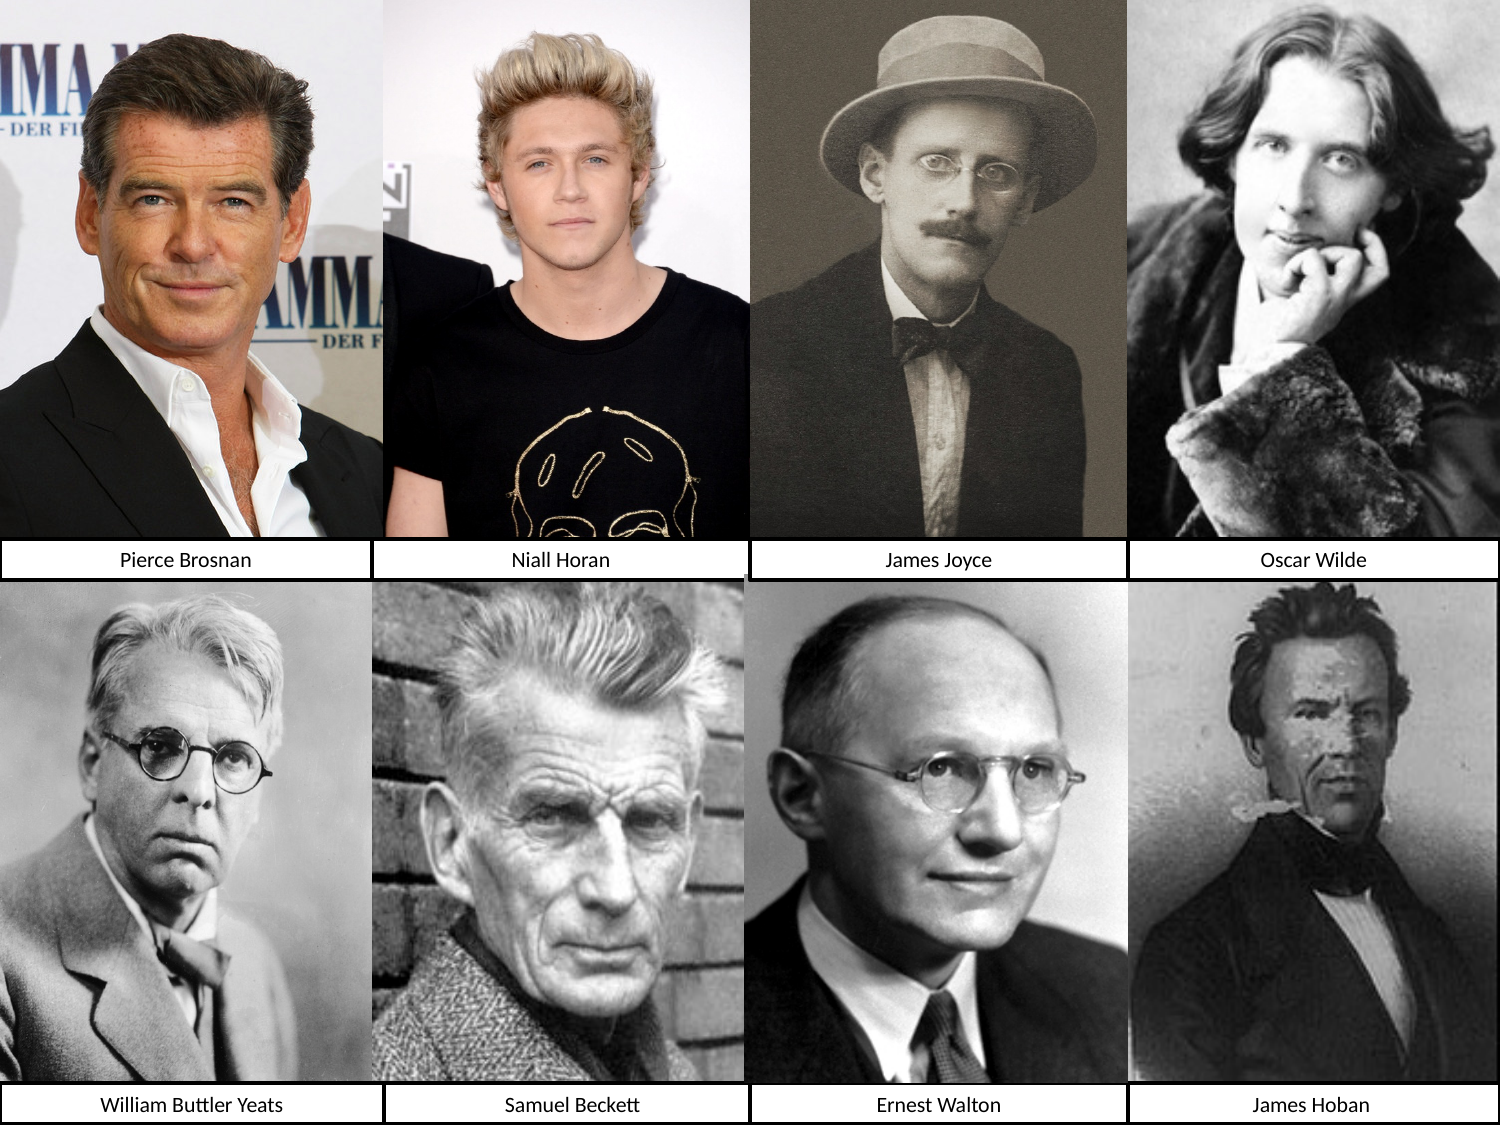

Pierce Brosnan
Niall Horan
James Joyce
Oscar Wilde
William Buttler Yeats
Samuel Beckett
Ernest Walton
James Hoban